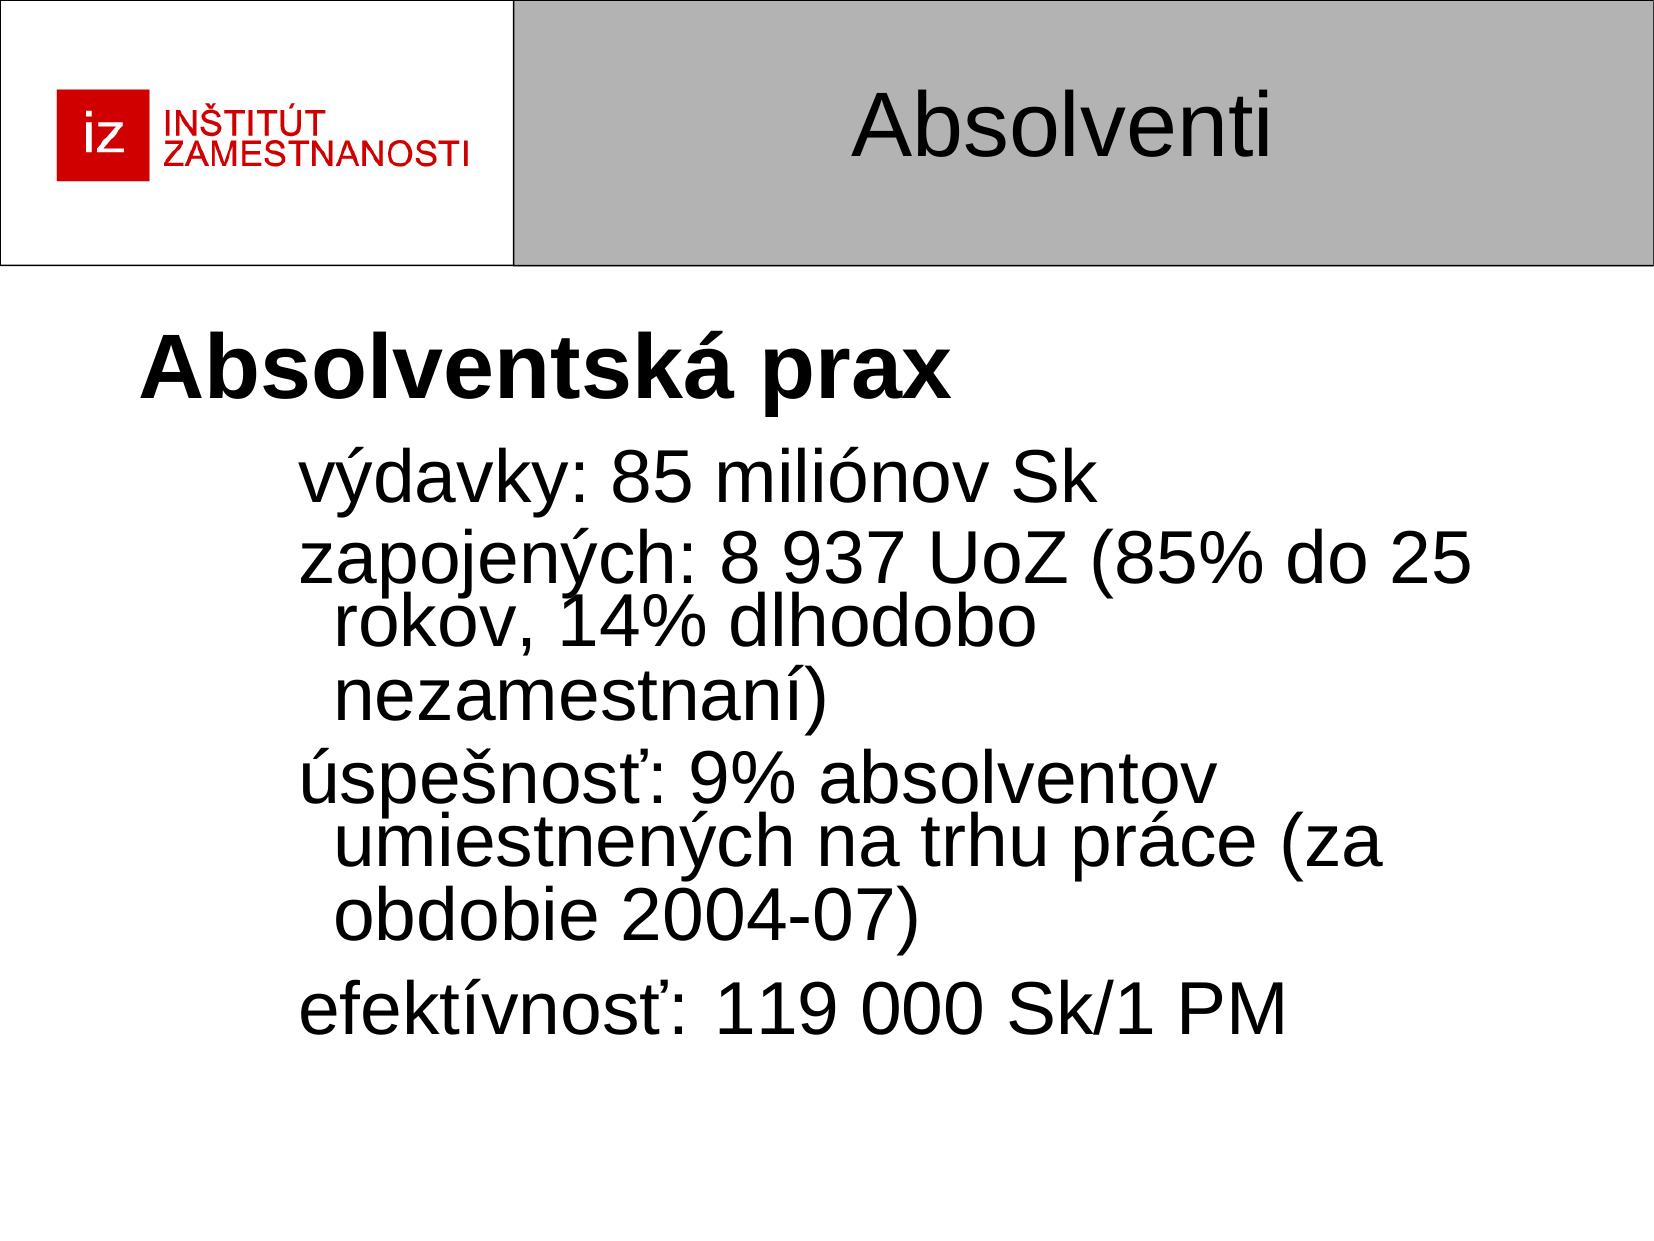

# Absolventi
Absolventská prax
výdavky: 85 miliónov Sk
zapojených: 8 937 UoZ (85% do 25 rokov, 14% dlhodobo nezamestnaní)‏
úspešnosť: 9% absolventov umiestnených na trhu práce (za obdobie 2004-07)‏
efektívnosť: 119 000 Sk/1 PM